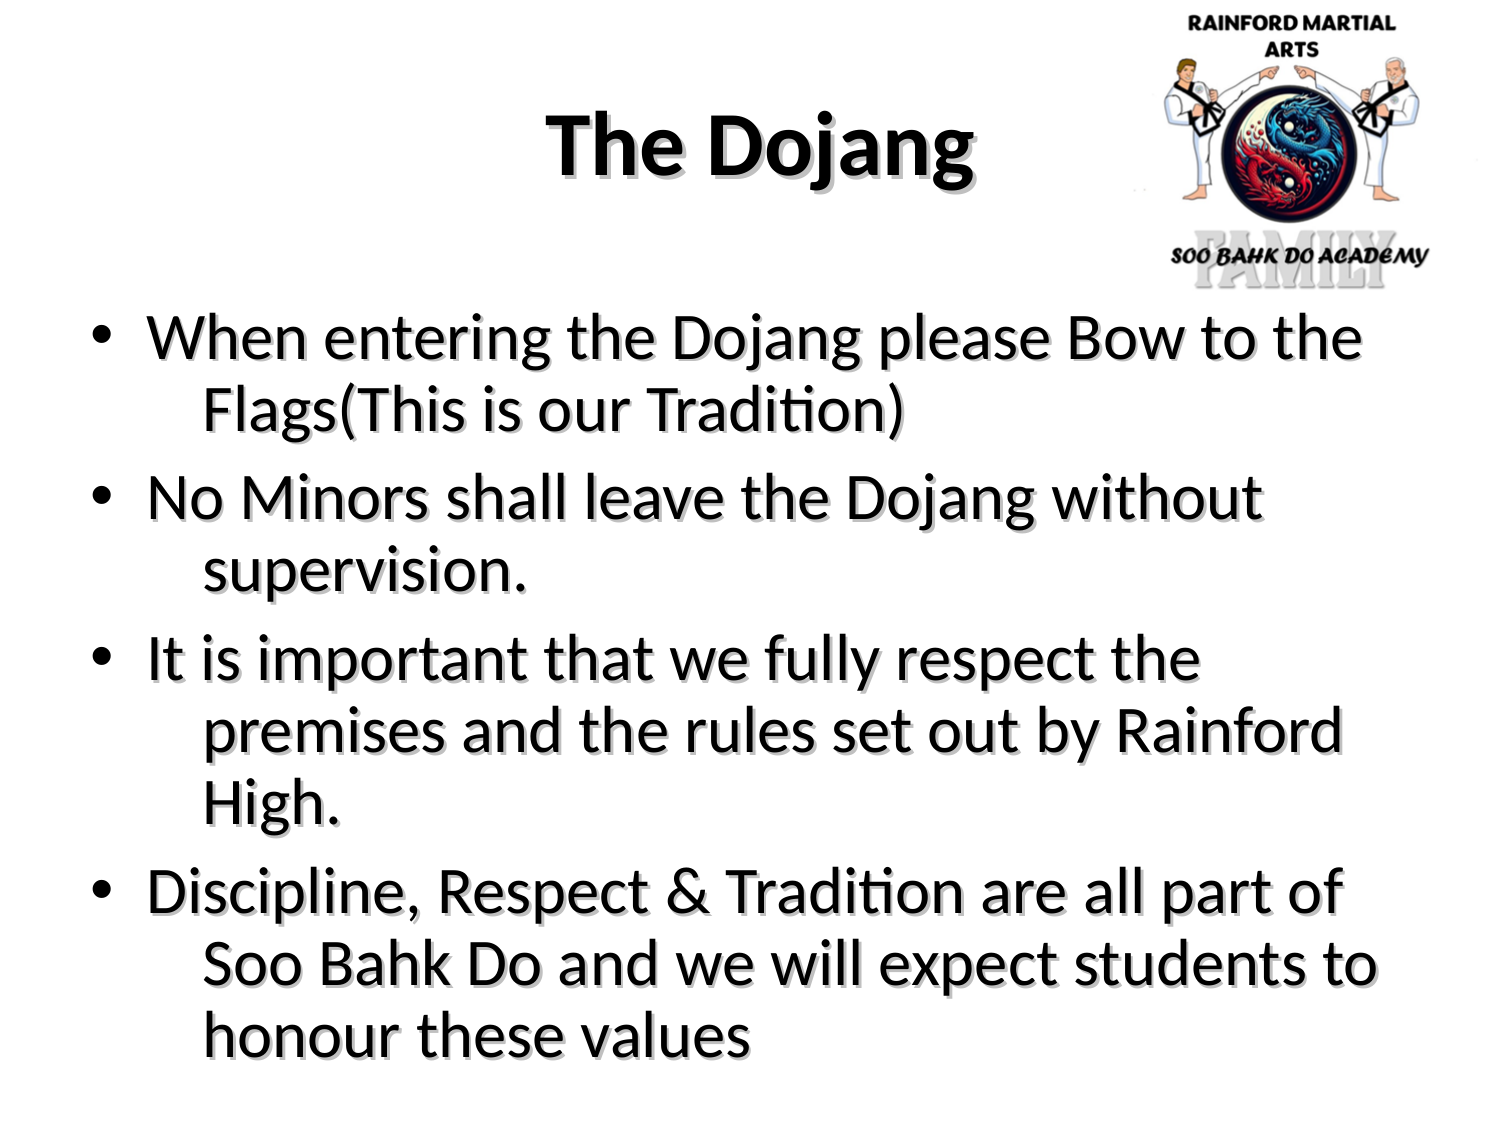

# The Dojang
When entering the Dojang please Bow to the Flags(This is our Tradition)
No Minors shall leave the Dojang without supervision.
It is important that we fully respect the premises and the rules set out by Rainford High.
Discipline, Respect & Tradition are all part of Soo Bahk Do and we will expect students to honour these values